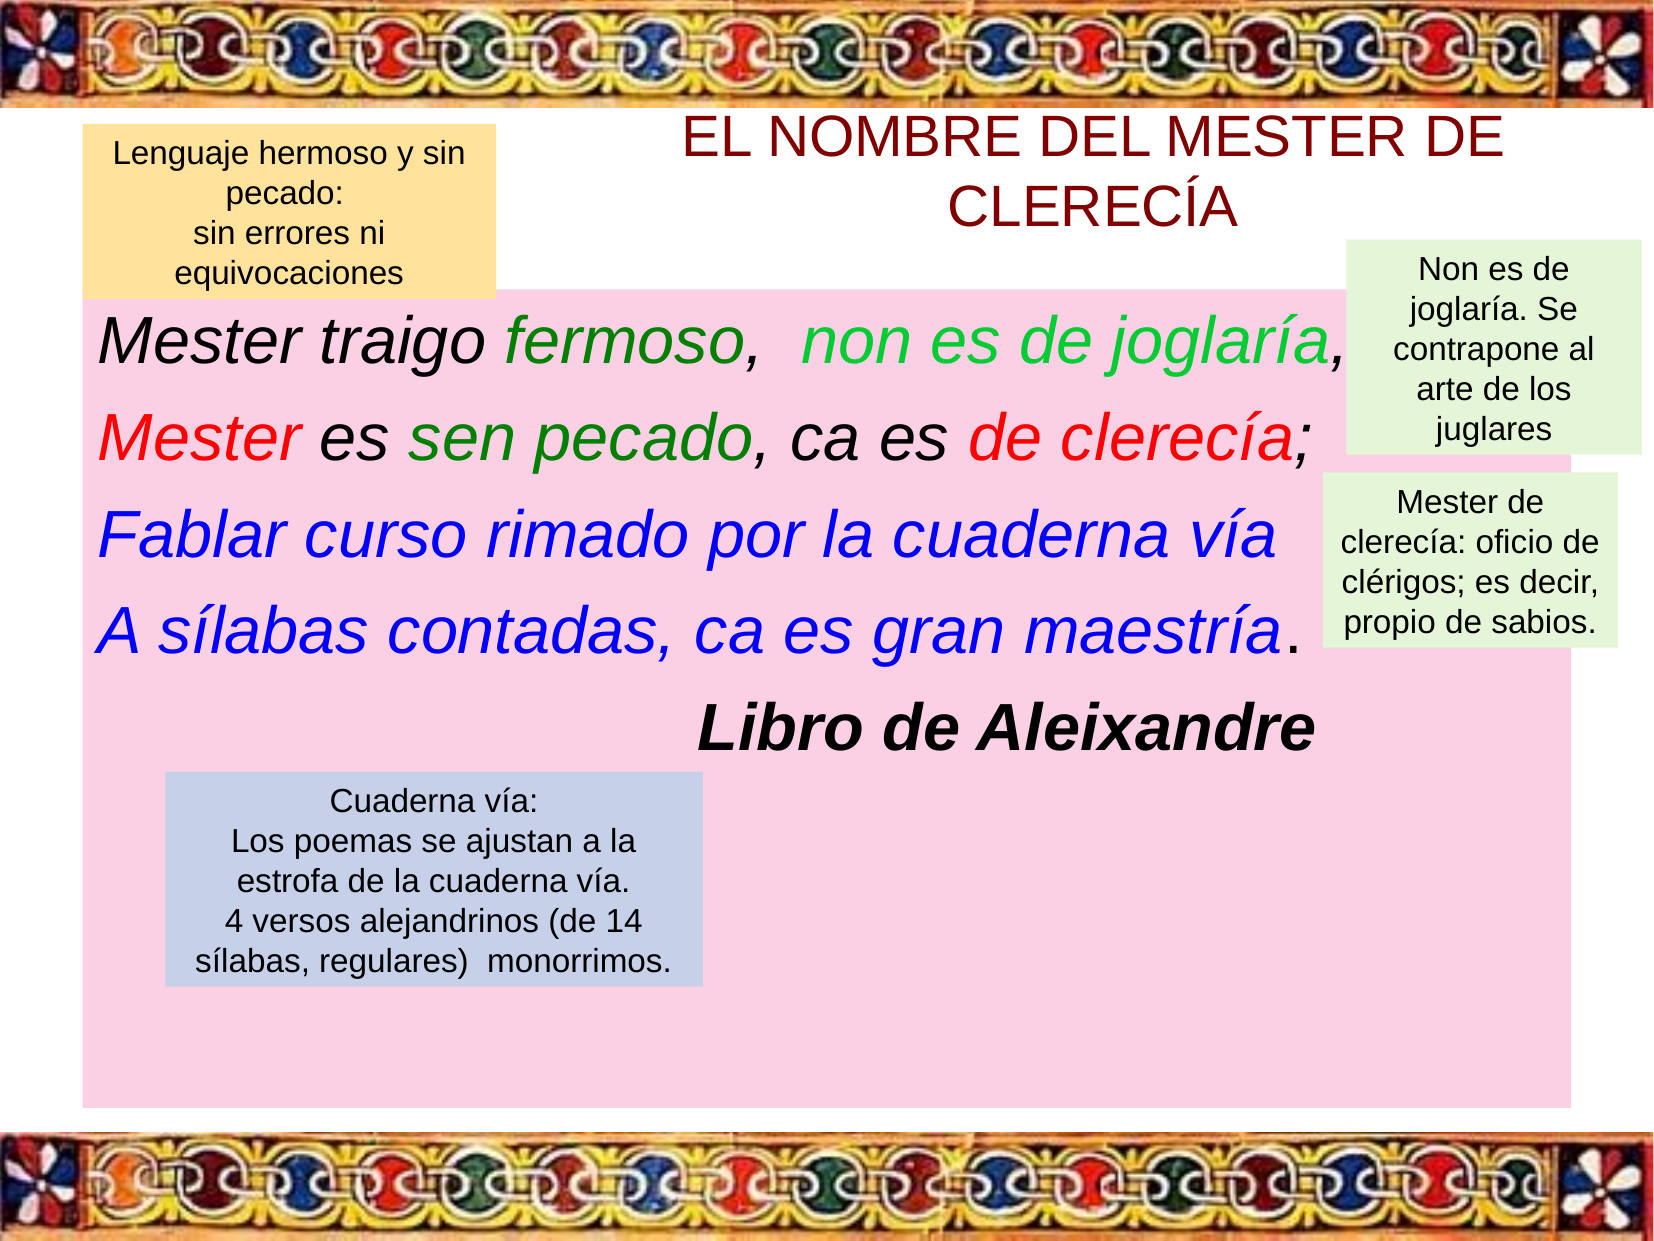

# EL NOMBRE DEL MESTER DE CLERECÍA
Lenguaje hermoso y sin pecado:
sin errores ni equivocaciones
Non es de joglaría. Se contrapone al arte de los juglares
Mester traigo fermoso, non es de joglaría,
Mester es sen pecado, ca es de clerecía;
Fablar curso rimado por la cuaderna vía
A sílabas contadas, ca es gran maestría.
					Libro de Aleixandre
Mester de clerecía: oficio de clérigos; es decir, propio de sabios.
Cuaderna vía:
Los poemas se ajustan a la estrofa de la cuaderna vía.
4 versos alejandrinos (de 14 sílabas, regulares) monorrimos.